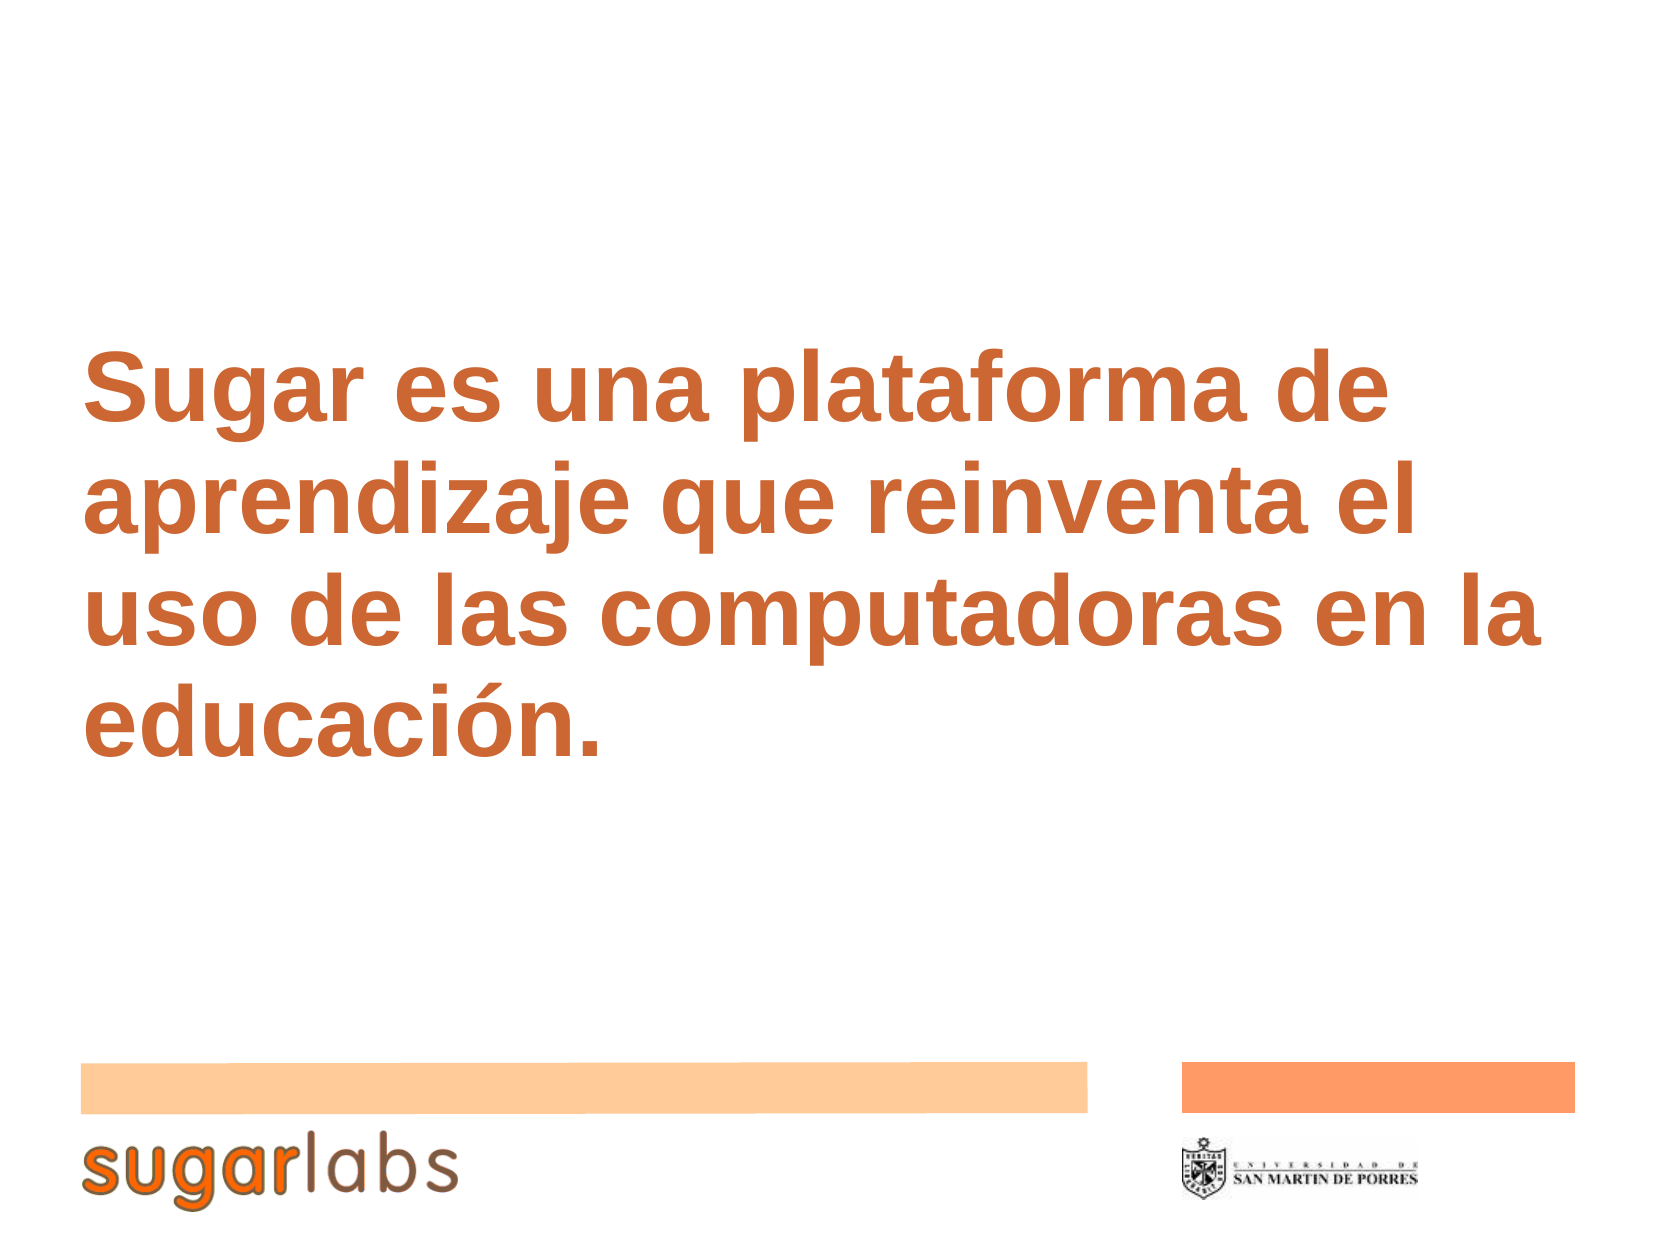

# Sugar es una plataforma de aprendizaje que reinventa el uso de las computadoras en la educación.